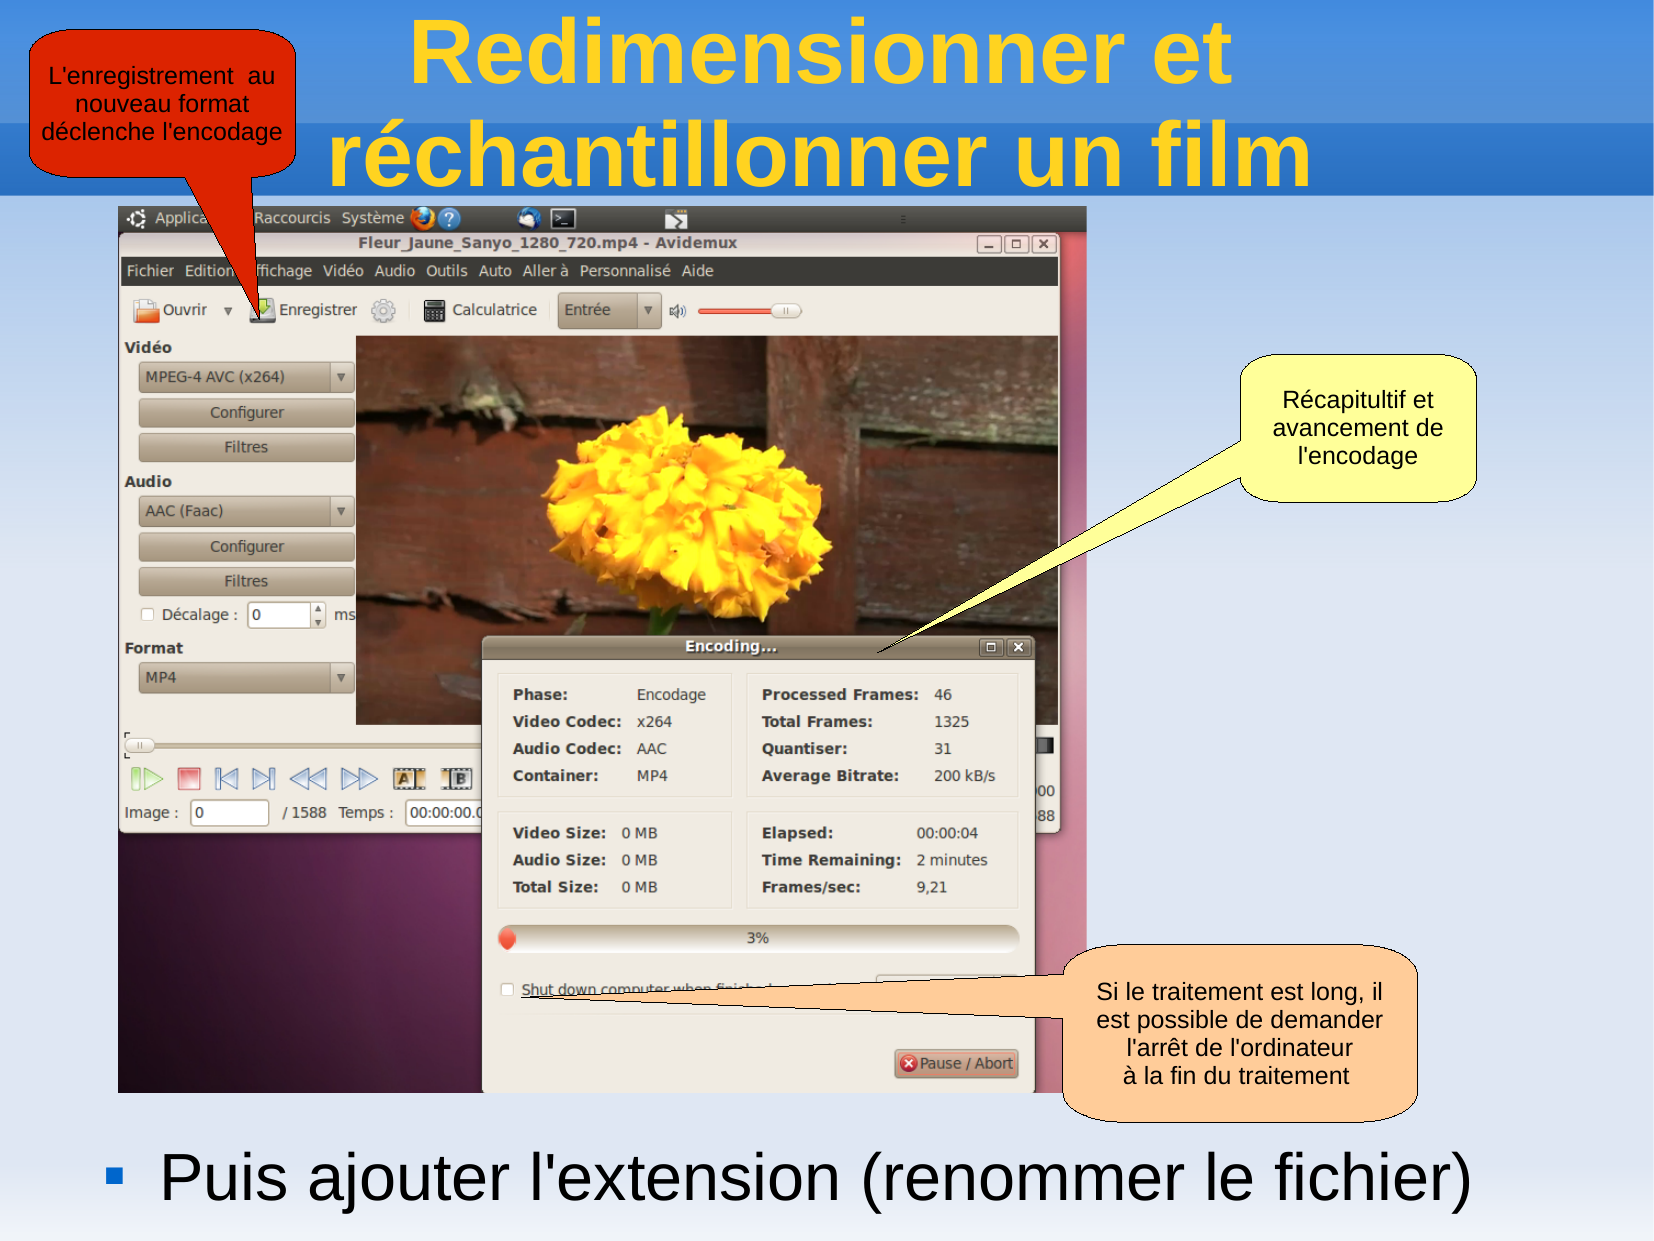

# Redimensionner et réchantillonner un film
L'enregistrement au
nouveau format
déclenche l'encodage
Récapitultif et
avancement de
l'encodage
Si le traitement est long, il
est possible de demander
l'arrêt de l'ordinateur
à la fin du traitement
Puis ajouter l'extension (renommer le fichier)